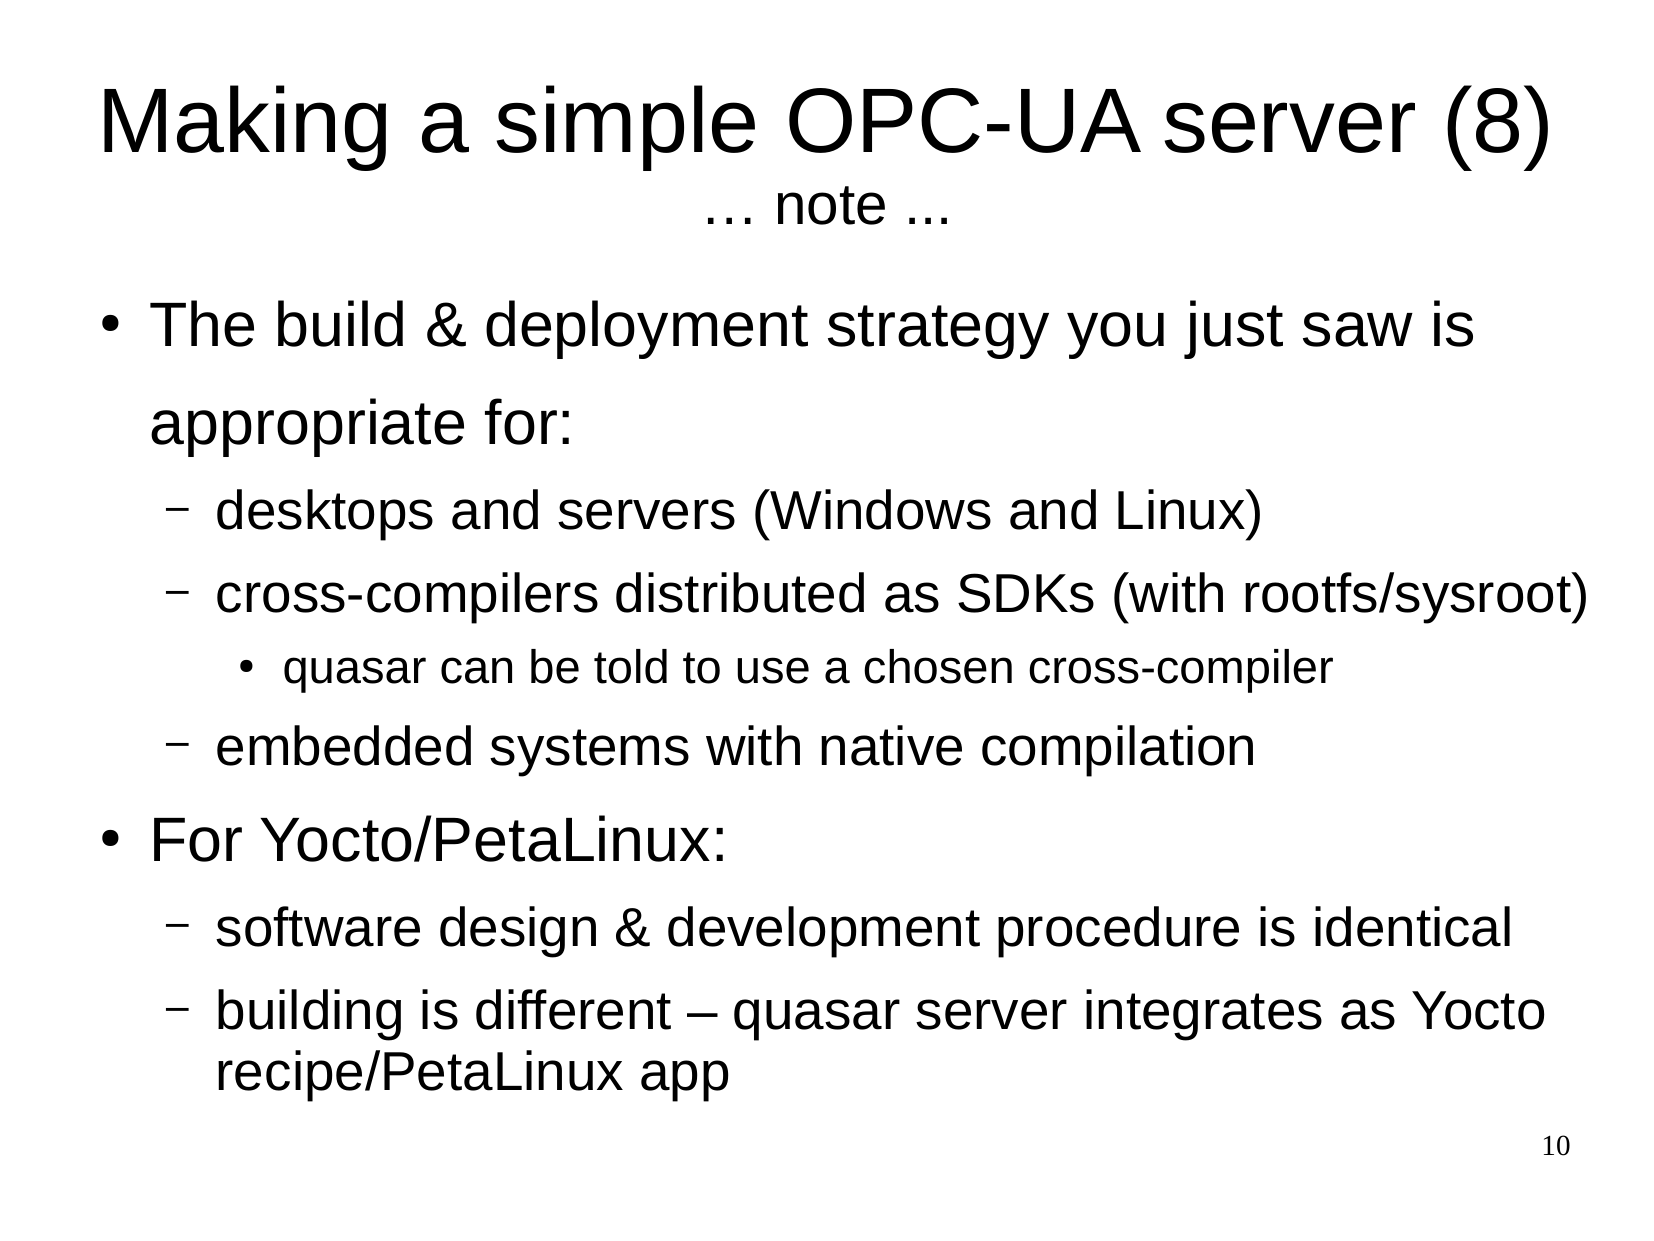

# Making a simple OPC-UA server (8) … note ...
The build & deployment strategy you just saw is
appropriate for:
desktops and servers (Windows and Linux)
cross-compilers distributed as SDKs (with rootfs/sysroot)
quasar can be told to use a chosen cross-compiler
embedded systems with native compilation
For Yocto/PetaLinux:
software design & development procedure is identical
building is different – quasar server integrates as Yocto recipe/PetaLinux app
10